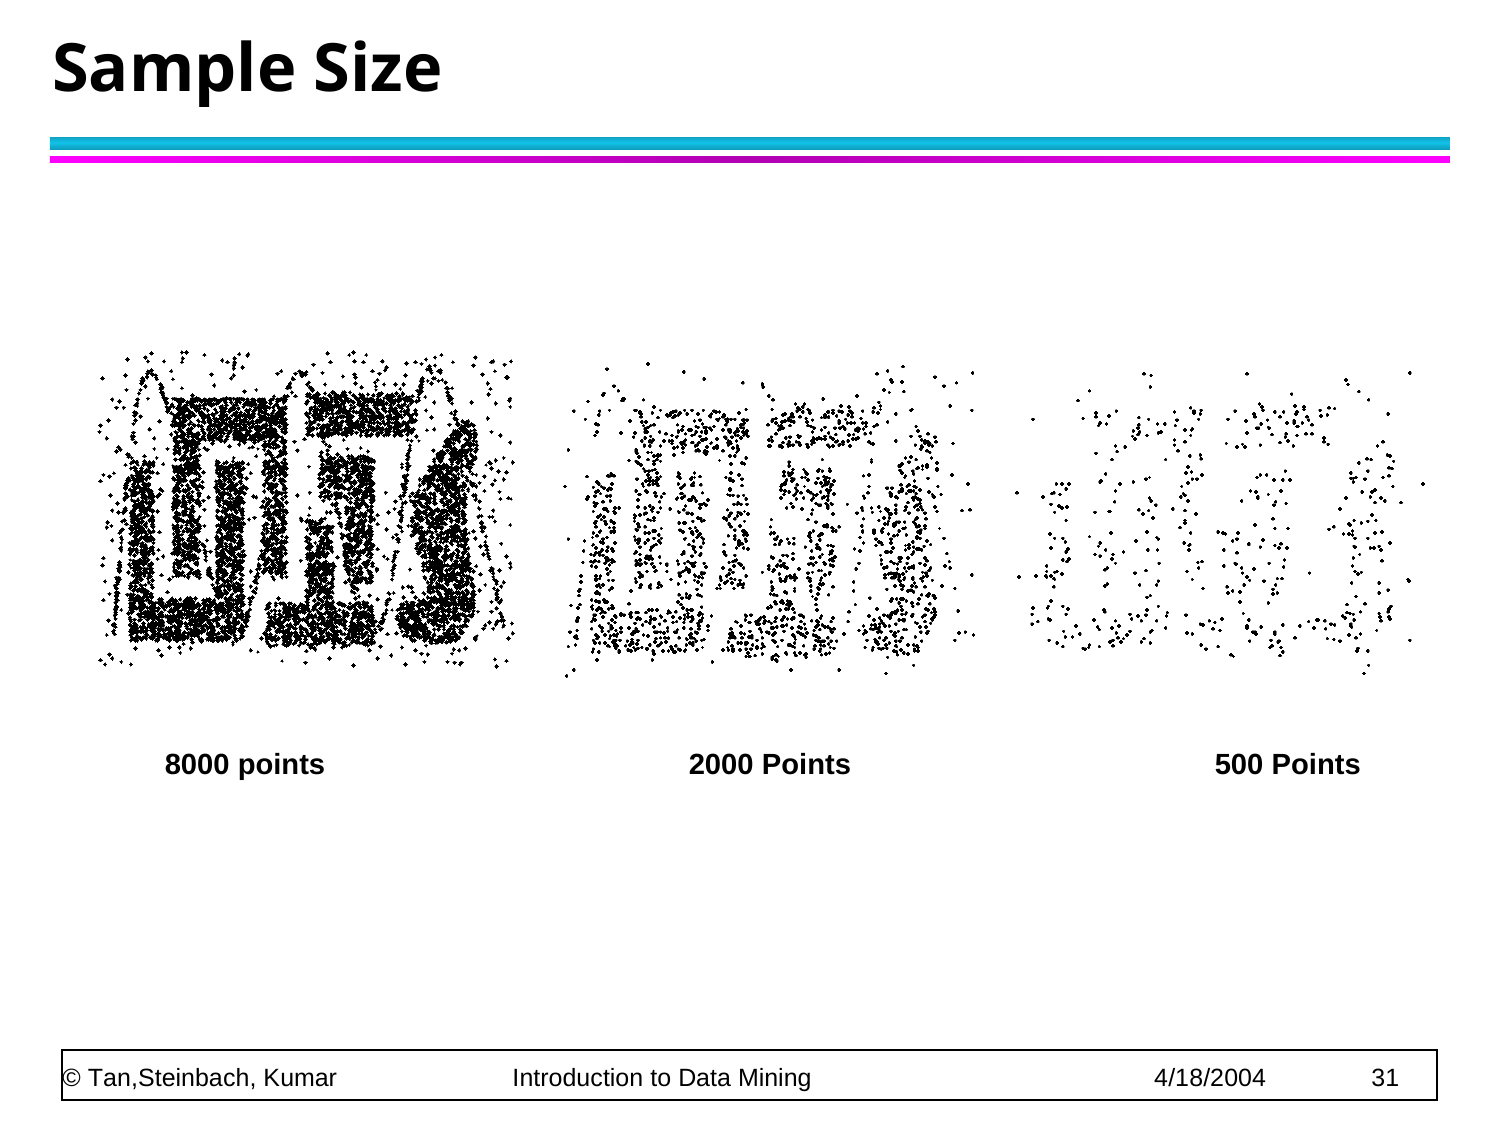

# Sample Size
8000 points		 2000 Points			500 Points